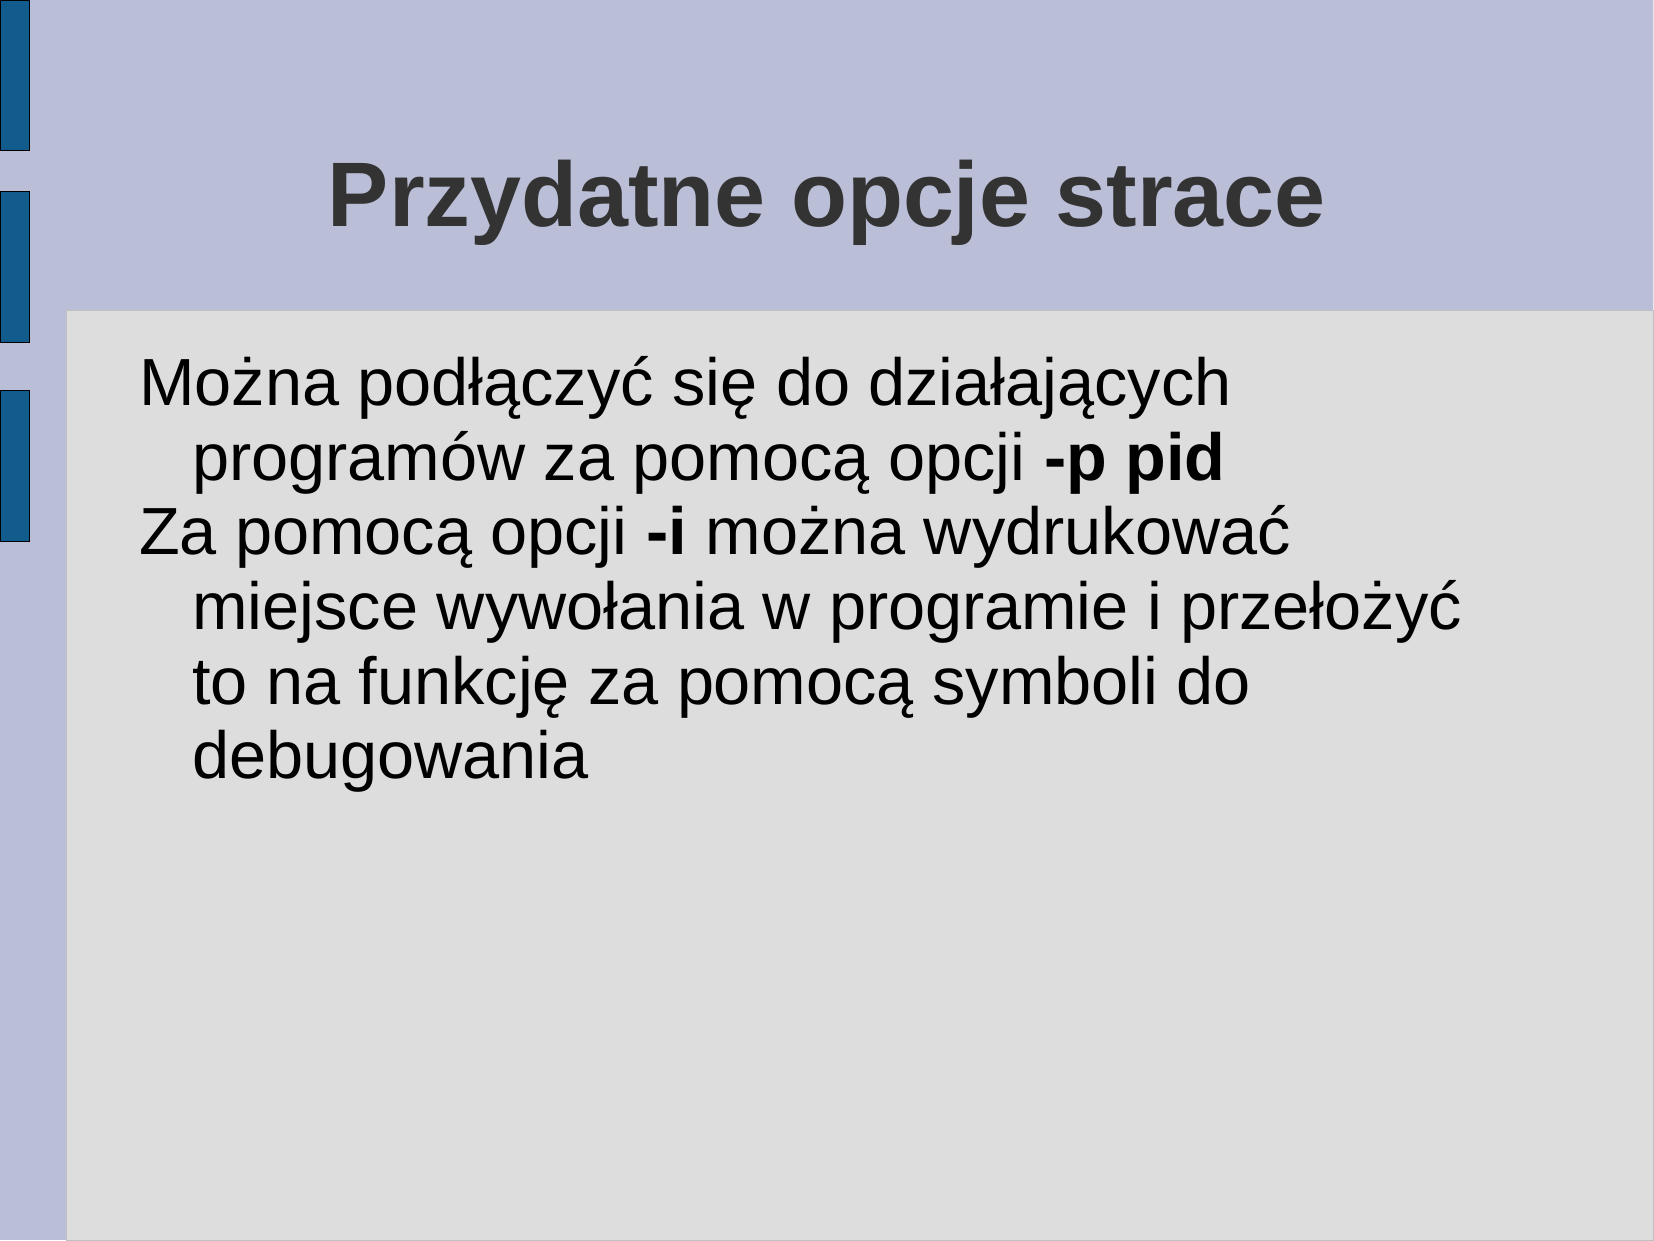

# Przydatne opcje strace
Można podłączyć się do działających programów za pomocą opcji -p pid
Za pomocą opcji -i można wydrukować miejsce wywołania w programie i przełożyć to na funkcję za pomocą symboli do debugowania